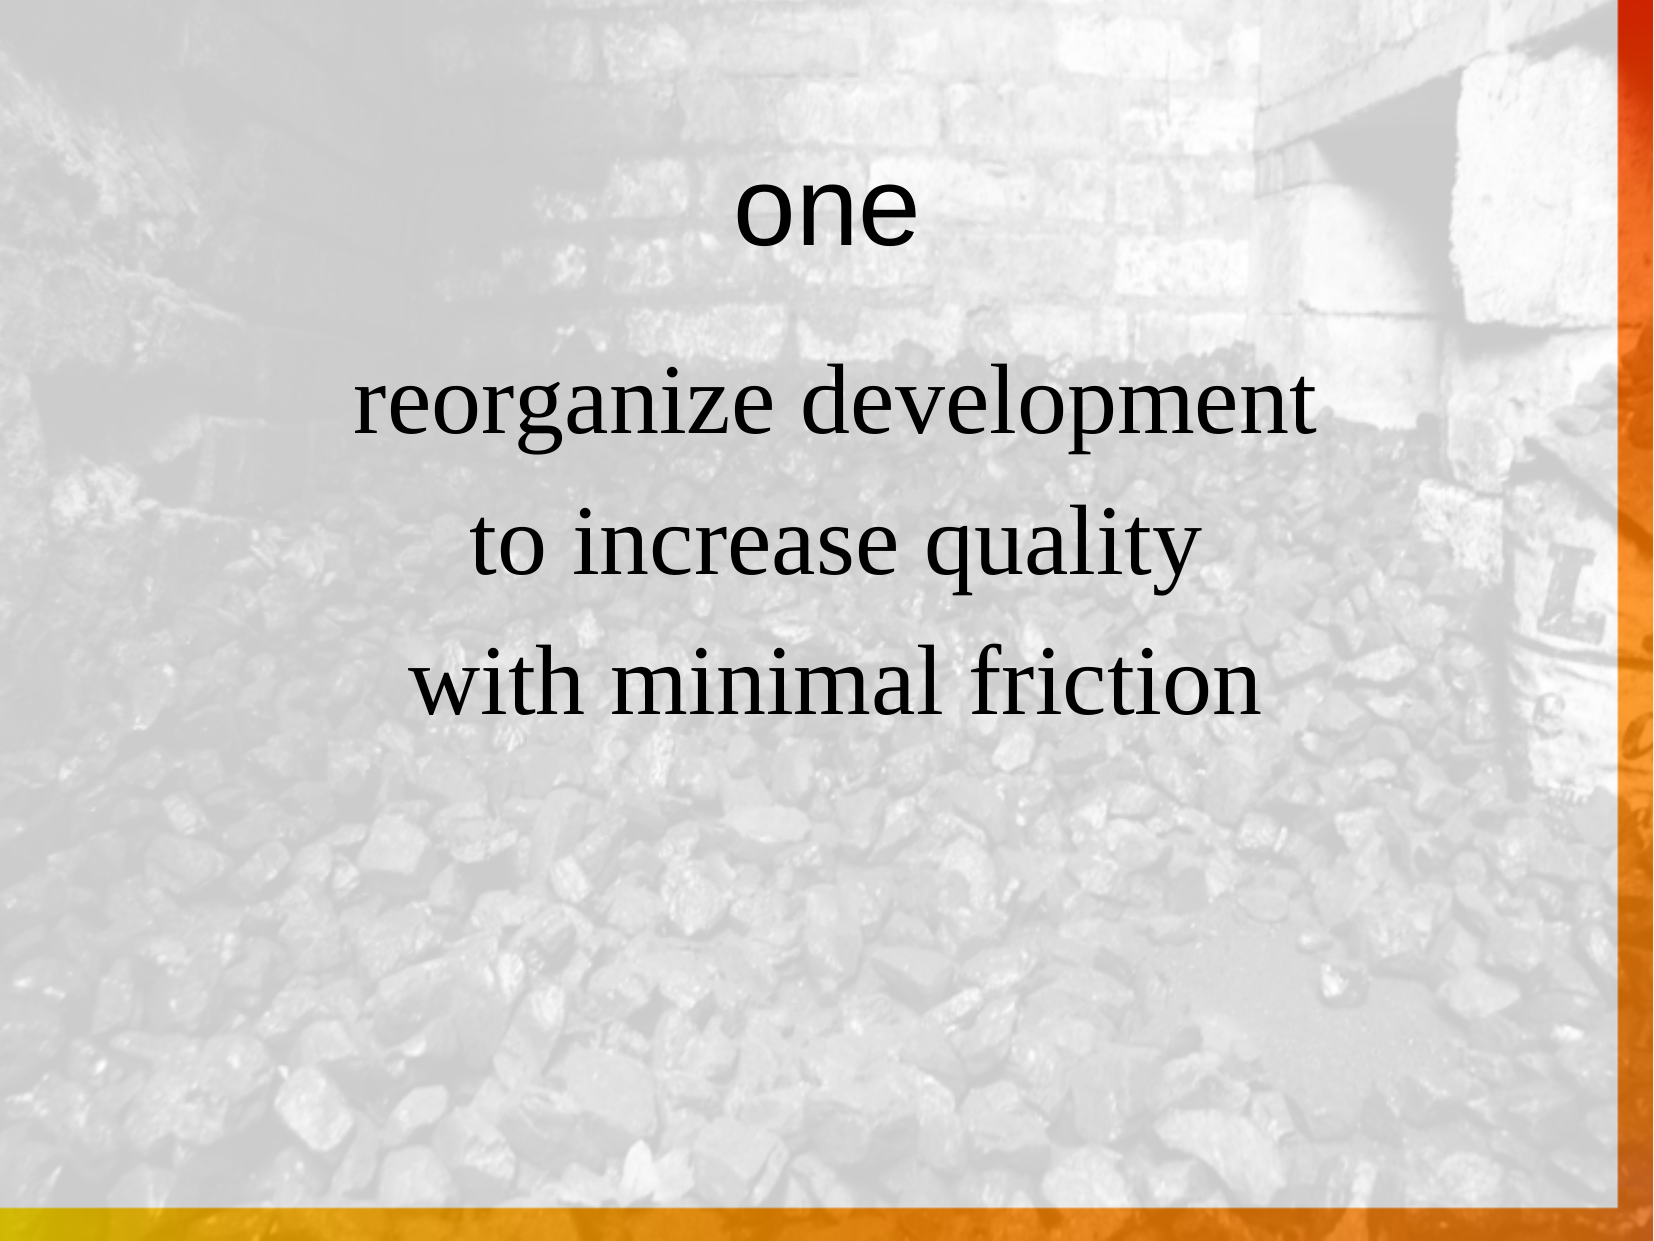

one
# reorganize development
to increase quality
with minimal friction